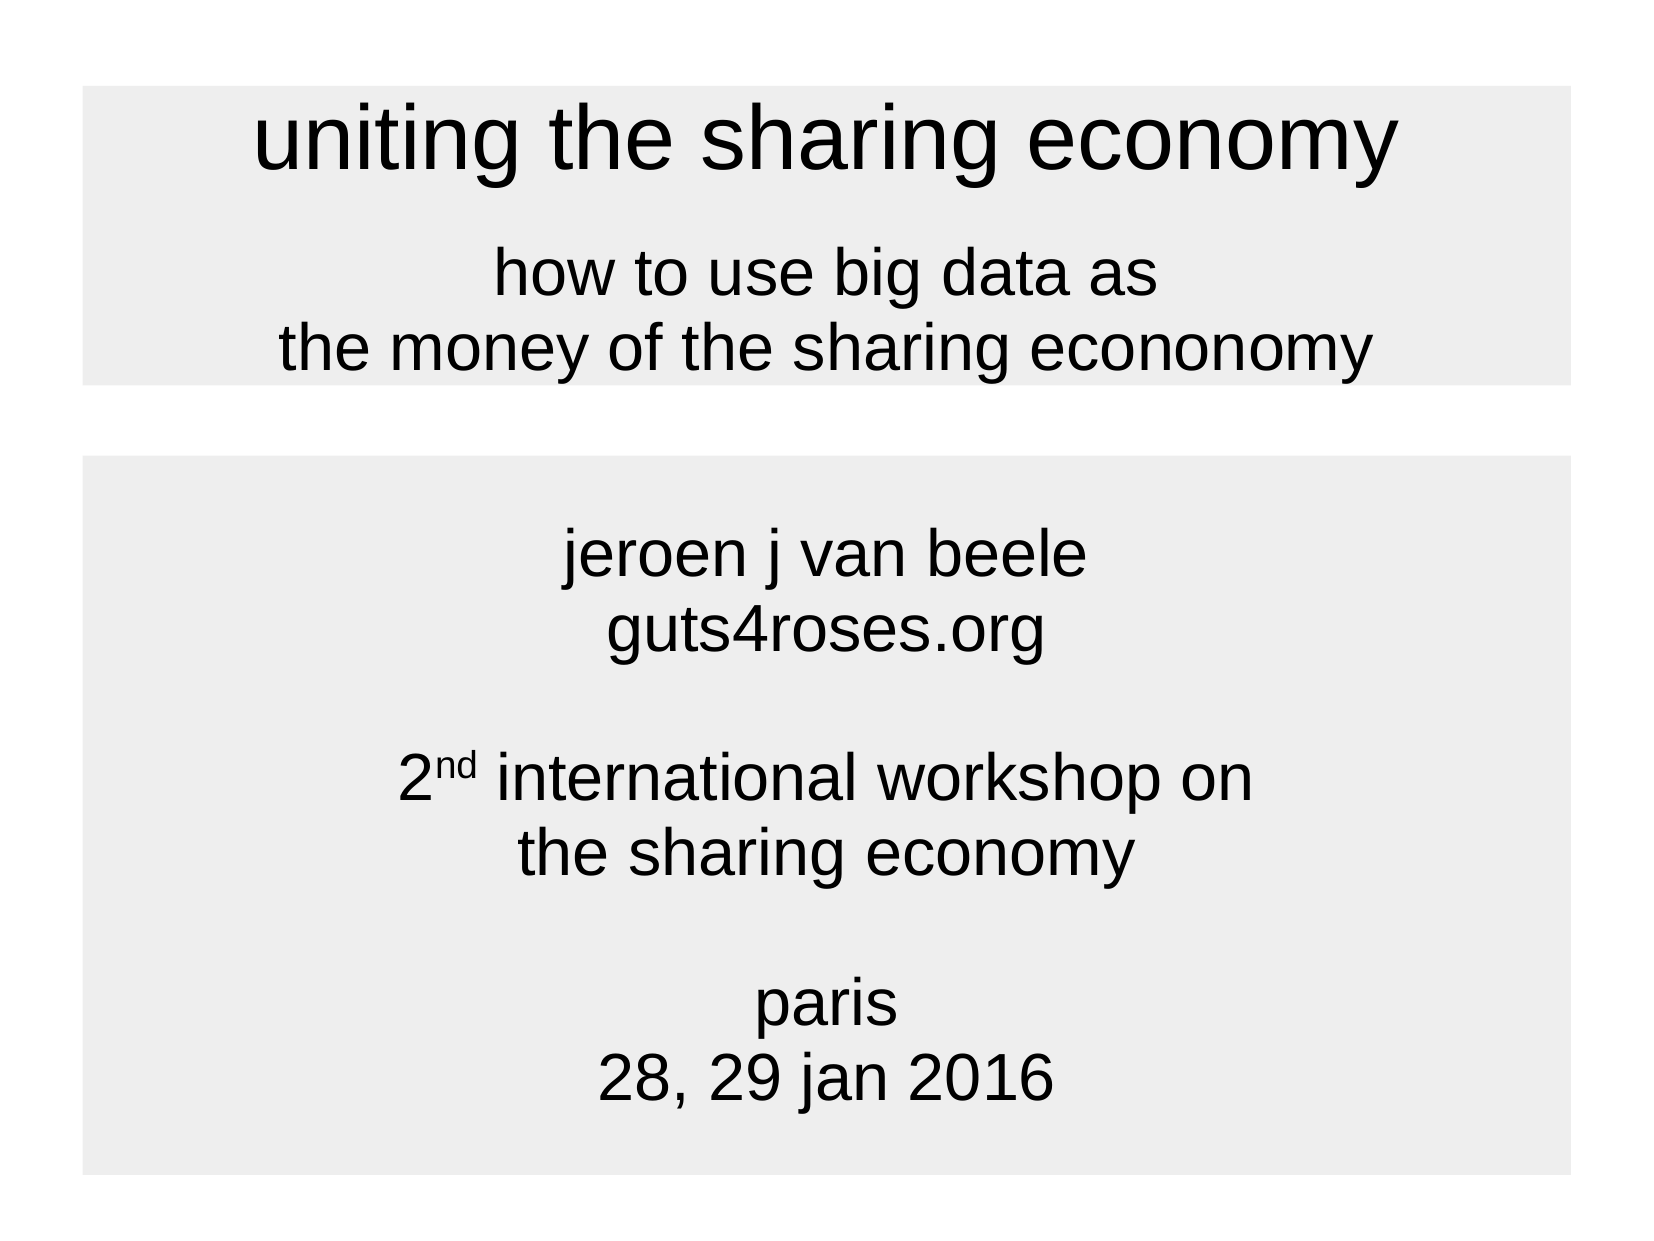

# uniting the sharing economy how to use big data as the money of the sharing econonomy
jeroen j van beele
guts4roses.org
2nd international workshop on
the sharing economy
paris
28, 29 jan 2016